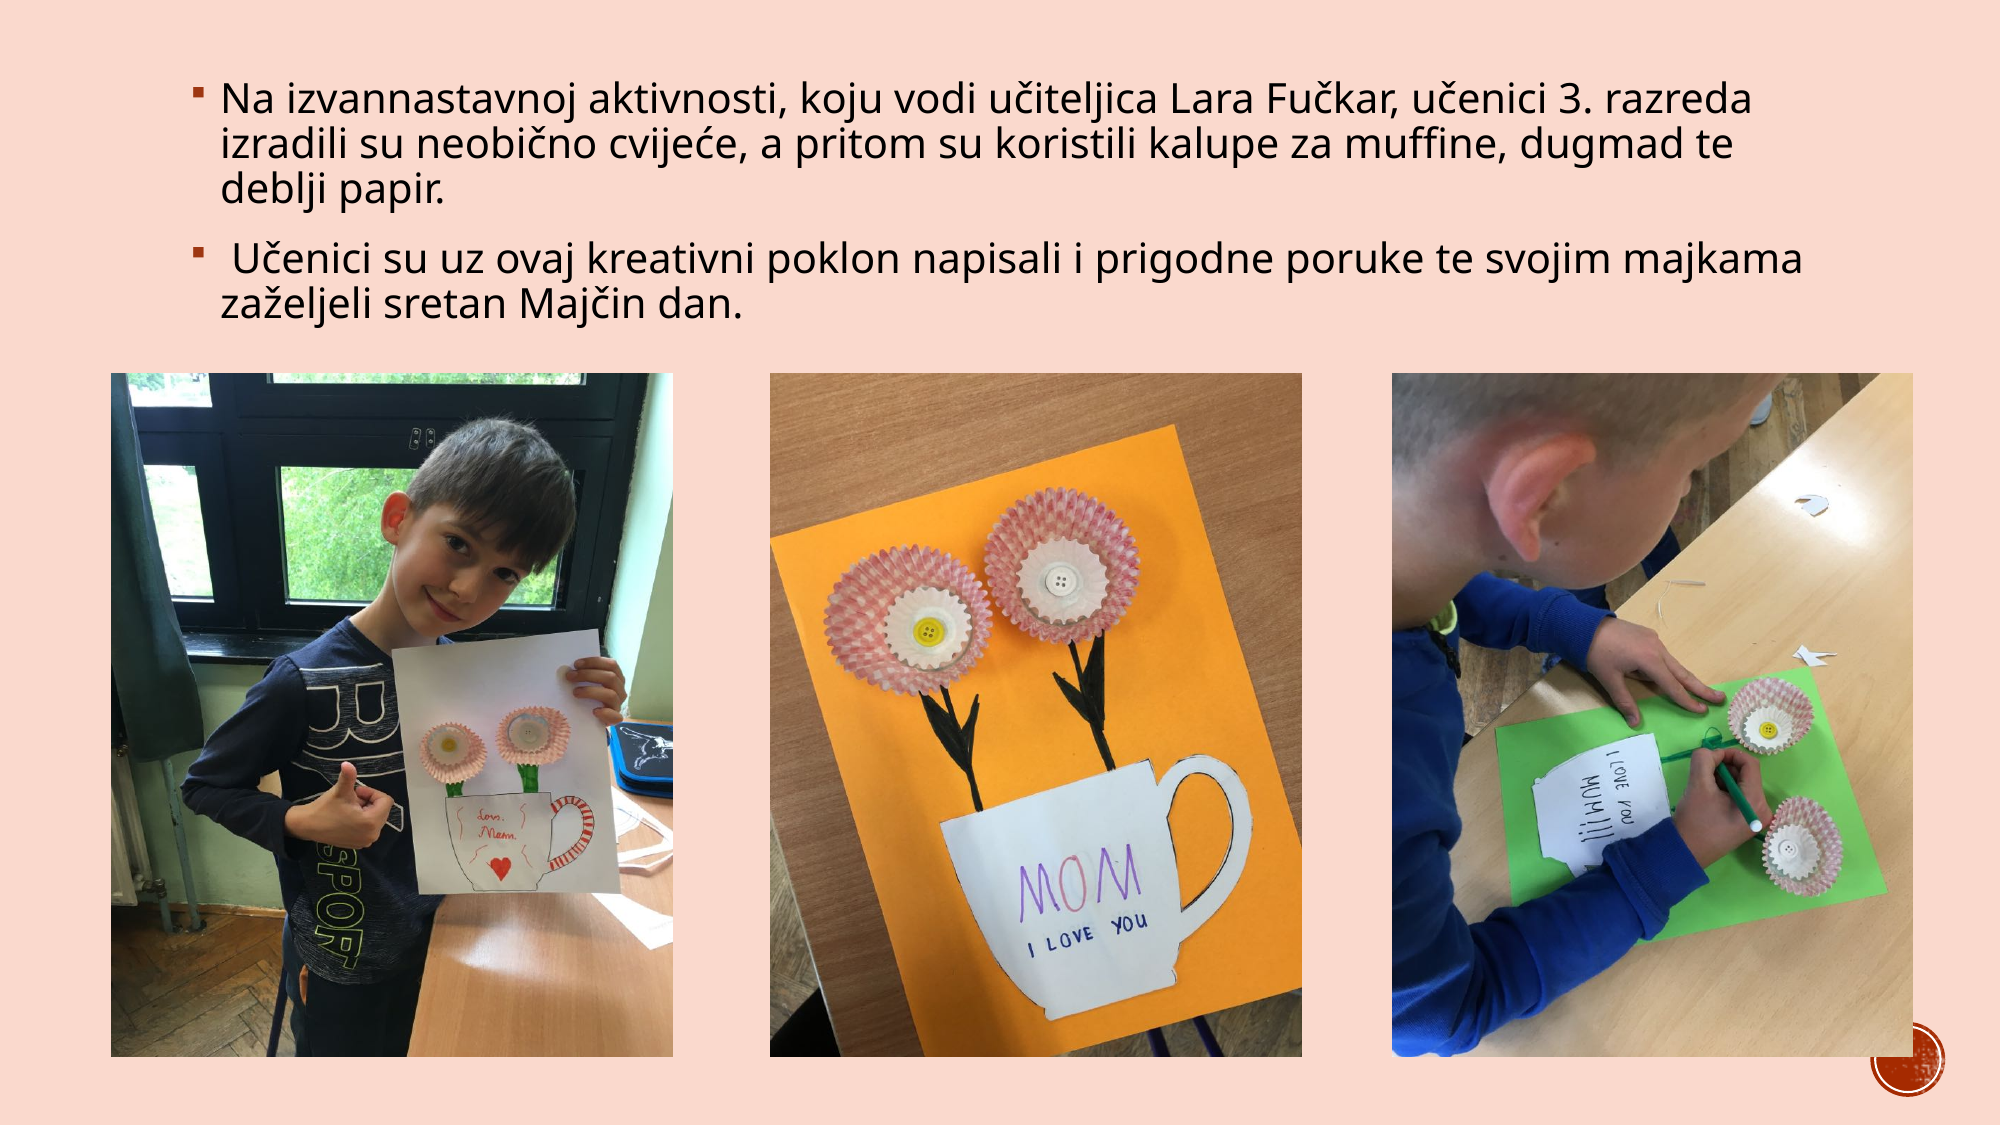

Na izvannastavnoj aktivnosti, koju vodi učiteljica Lara Fučkar, učenici 3. razreda izradili su neobično cvijeće, a pritom su koristili kalupe za muffine, dugmad te deblji papir.
 Učenici su uz ovaj kreativni poklon napisali i prigodne poruke te svojim majkama zaželjeli sretan Majčin dan.